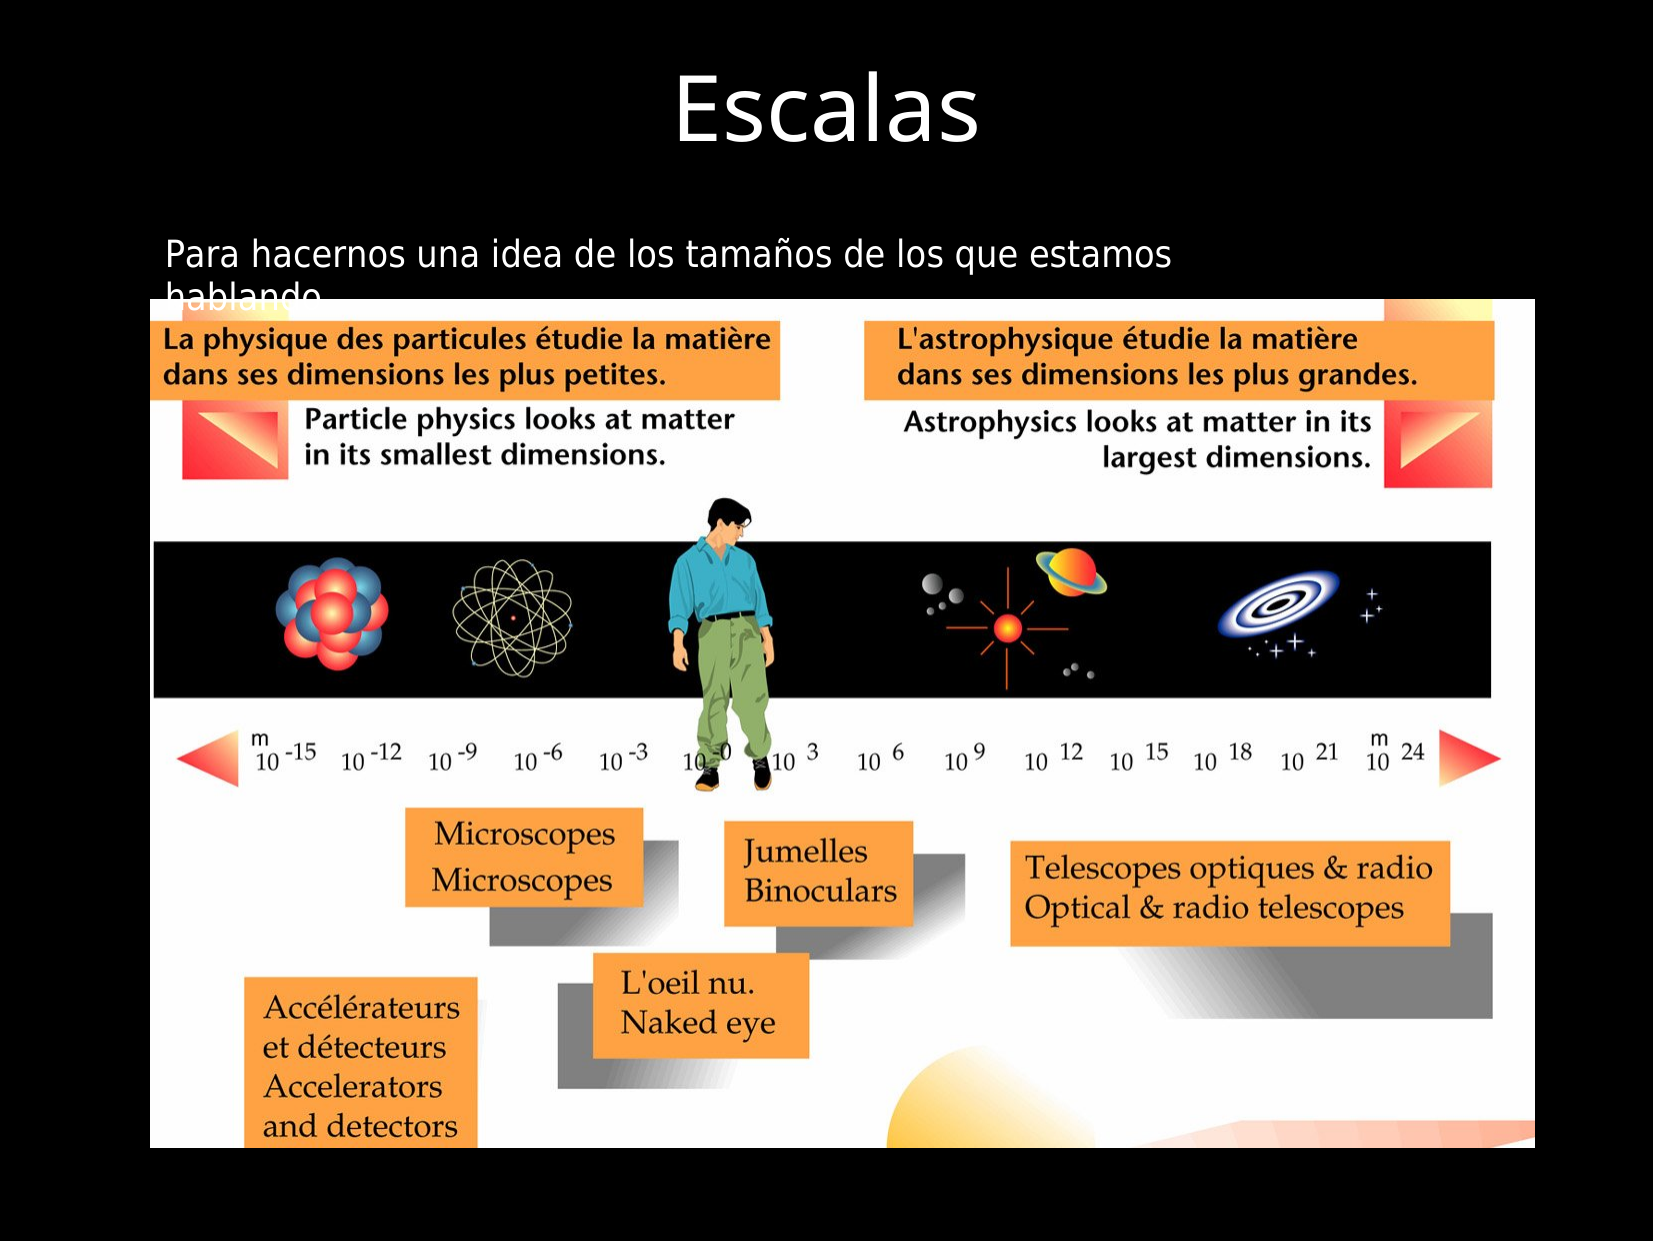

# Escalas
Para hacernos una idea de los tamaños de los que estamos hablando